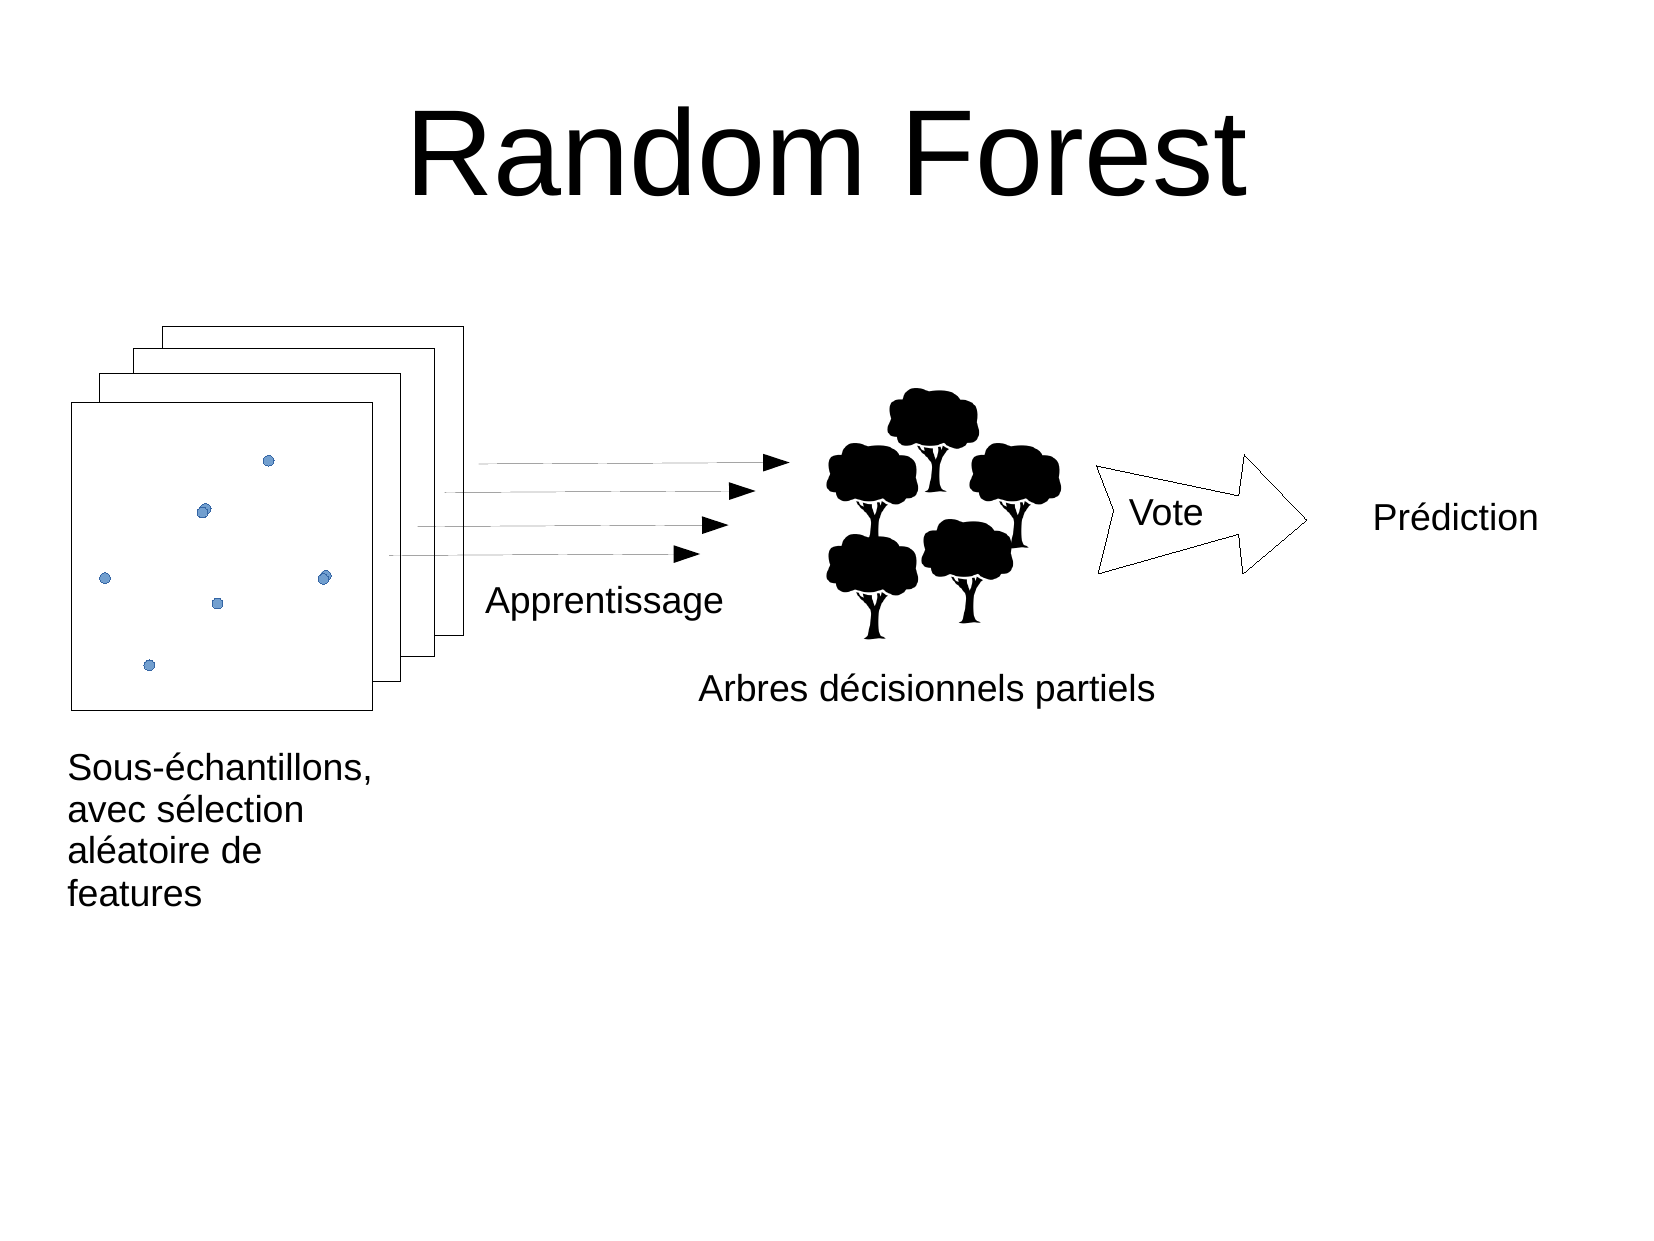

# Random Forest
Vote
Prédiction
Apprentissage
Arbres décisionnels partiels
Sous-échantillons,
avec sélection aléatoire de features